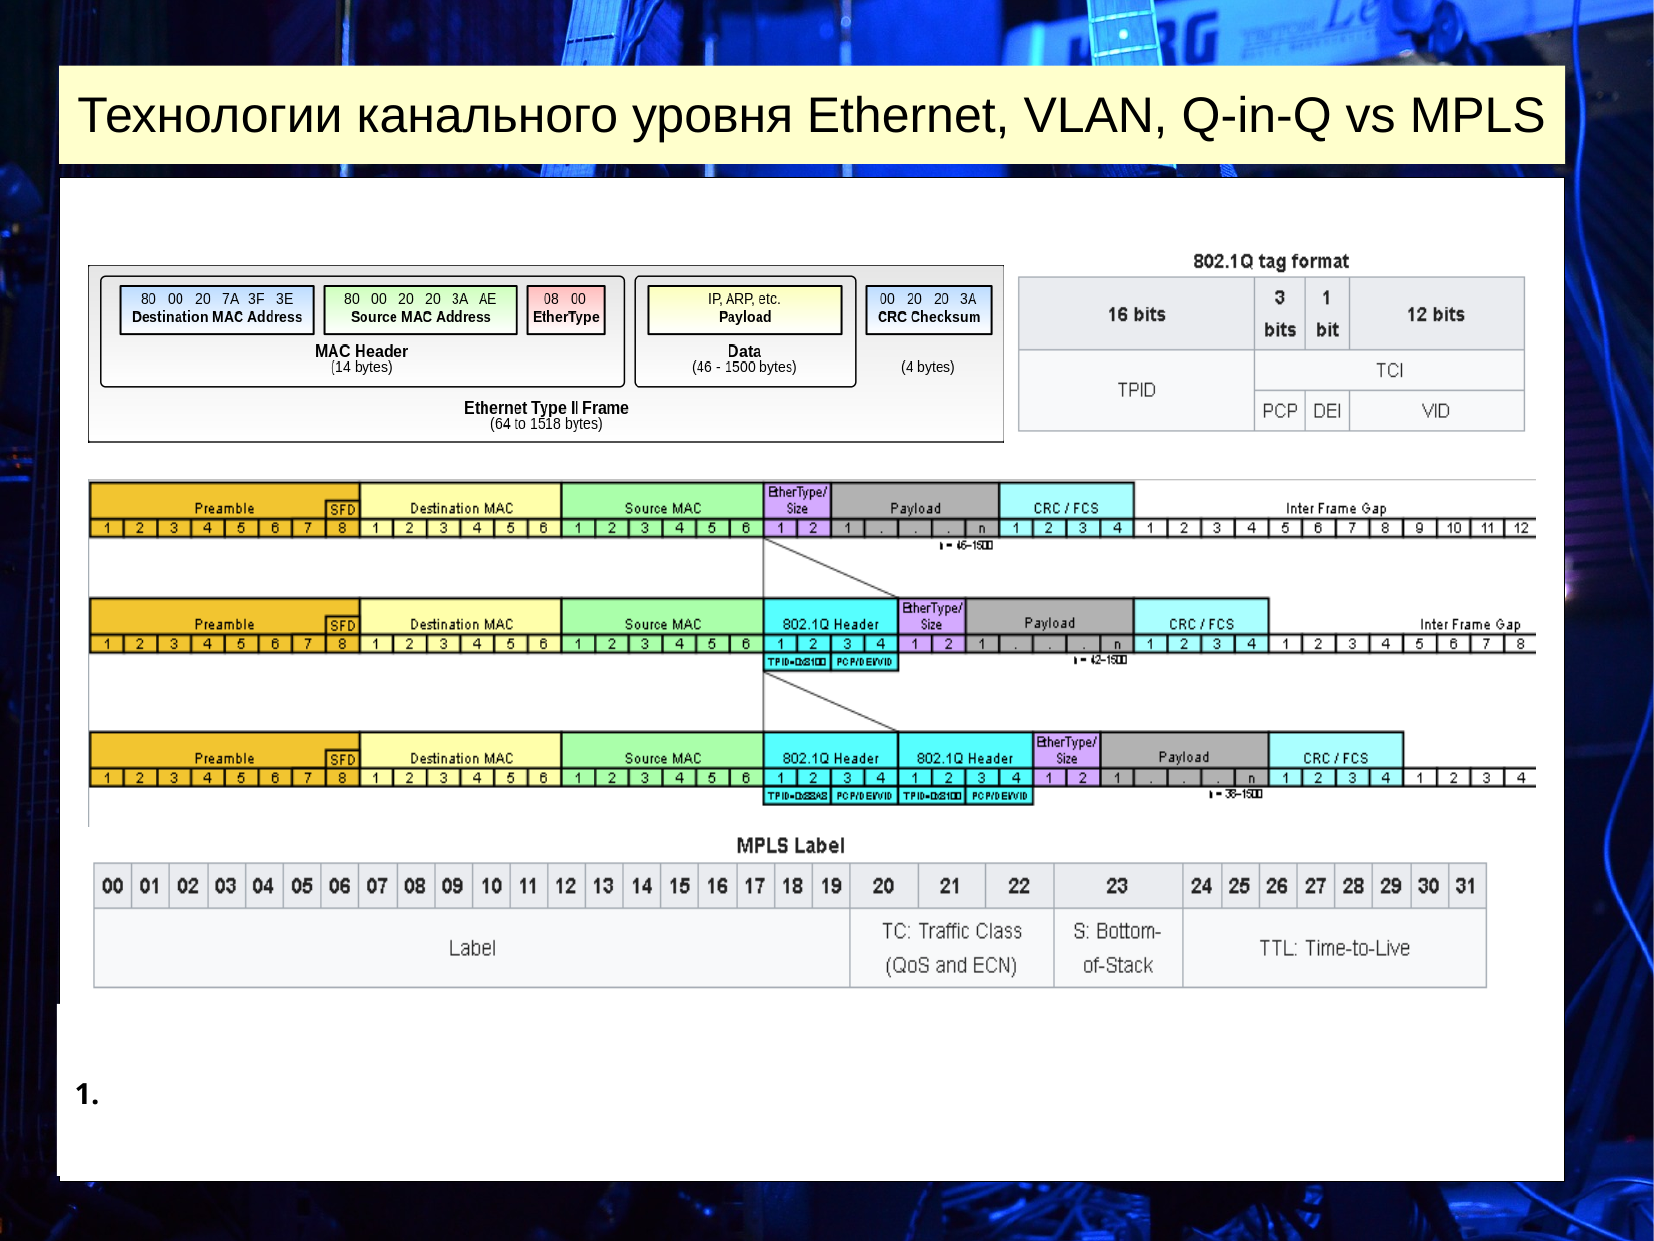

# Технологии канального уровня Ethernet, VLAN, Q-in-Q vs MPLS